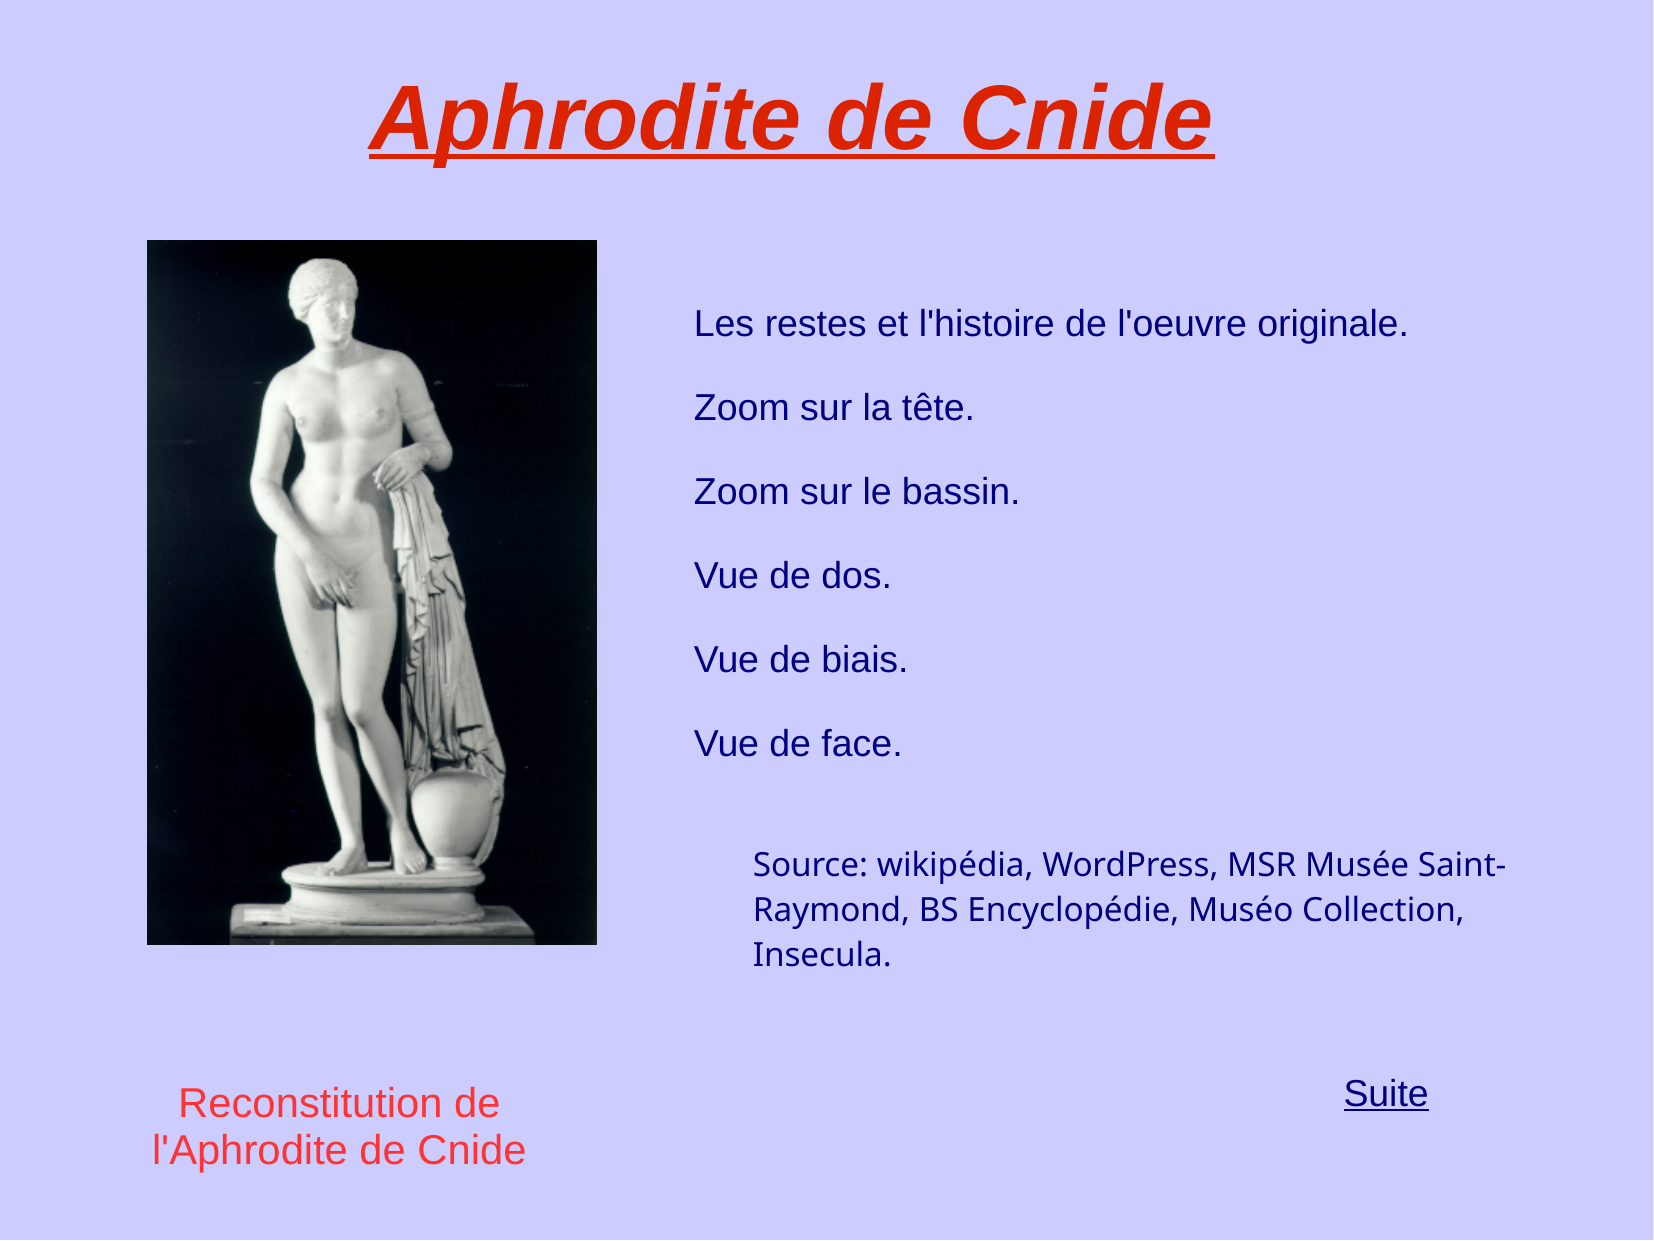

Aphrodite de Cnide
Les restes et l'histoire de l'oeuvre originale.
Zoom sur la tête.
Zoom sur le bassin.
Vue de dos.
Vue de biais.
Vue de face.
Source: wikipédia, WordPress, MSR Musée Saint-Raymond, BS Encyclopédie, Muséo Collection, Insecula.
Suite
Reconstitution de l'Aphrodite de Cnide